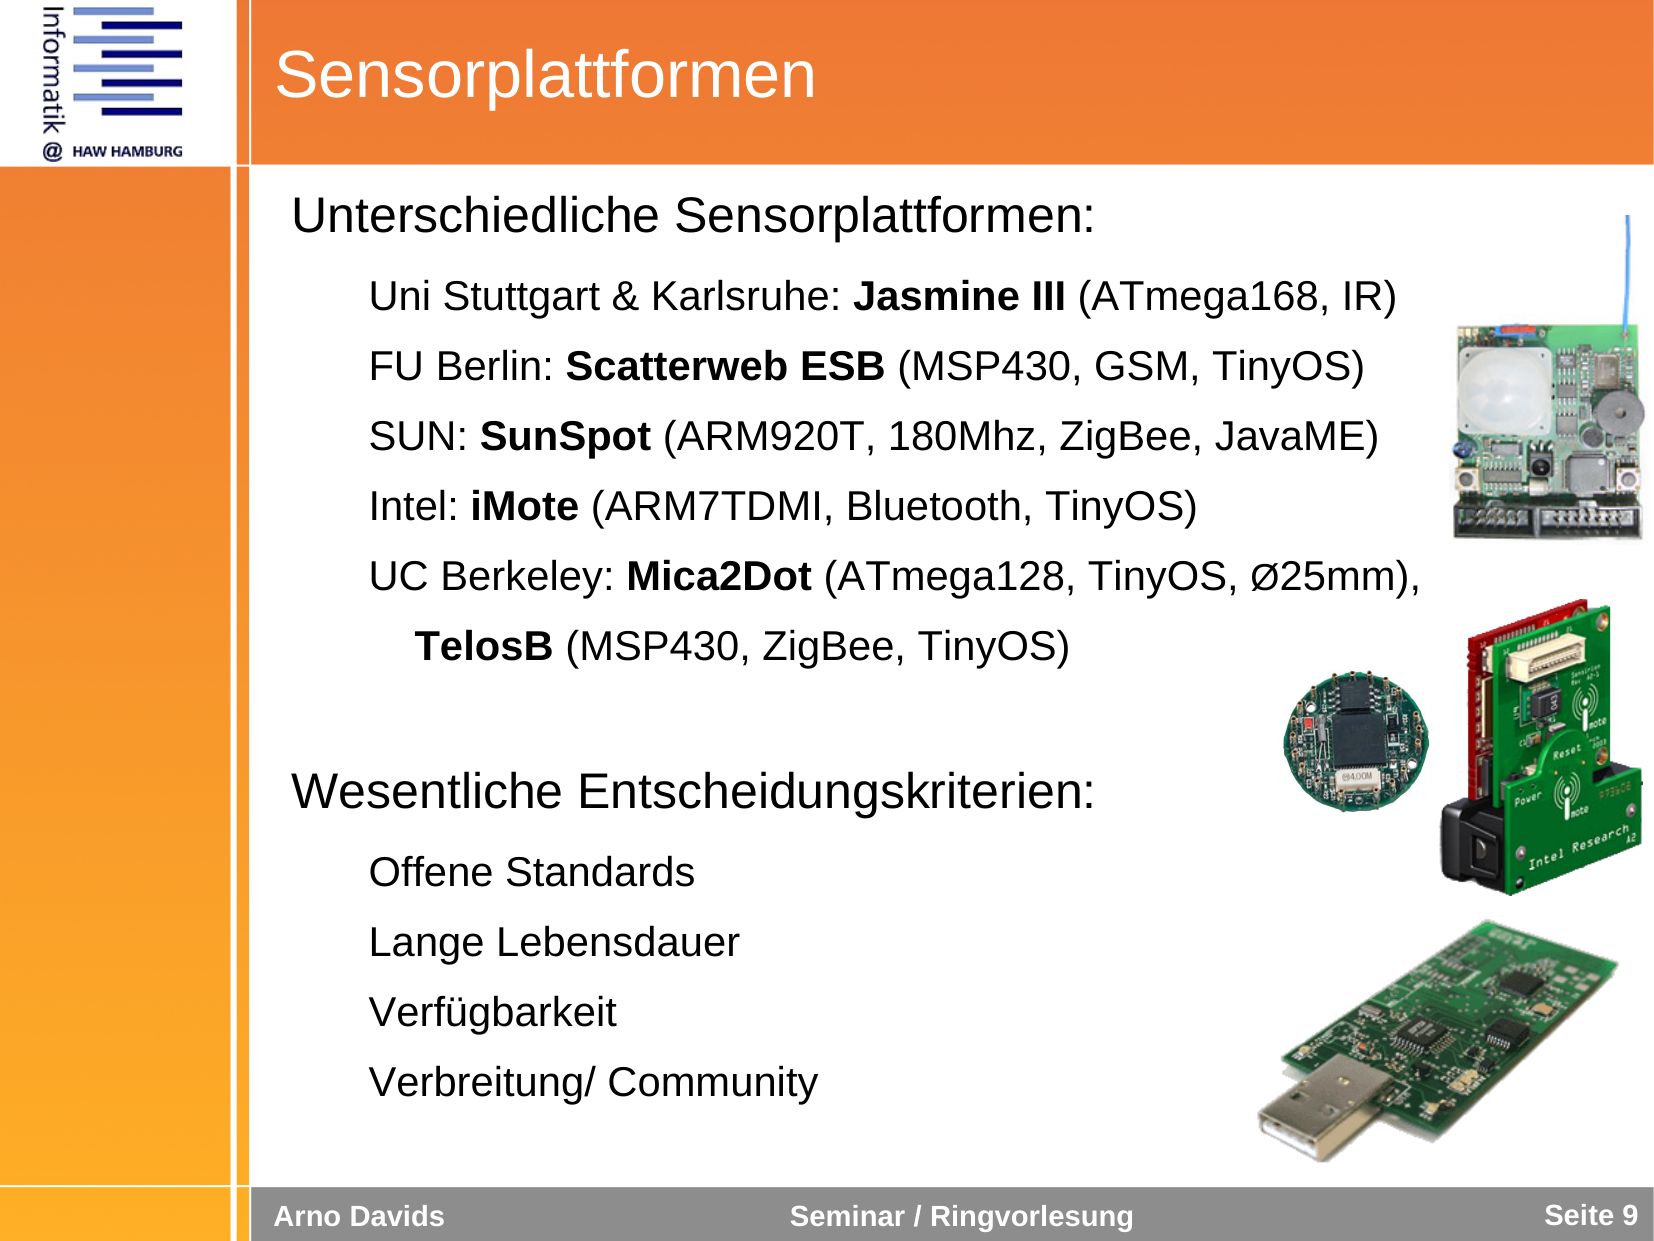

# Sensorplattformen
Unterschiedliche Sensorplattformen:
Uni Stuttgart & Karlsruhe: Jasmine III (ATmega168, IR)
FU Berlin: Scatterweb ESB (MSP430, GSM, TinyOS)
SUN: SunSpot (ARM920T, 180Mhz, ZigBee, JavaME)
Intel: iMote (ARM7TDMI, Bluetooth, TinyOS)
UC Berkeley: Mica2Dot (ATmega128, TinyOS, Ø25mm),
 TelosB (MSP430, ZigBee, TinyOS)
Wesentliche Entscheidungskriterien:
Offene Standards
Lange Lebensdauer
Verfügbarkeit
Verbreitung/ Community